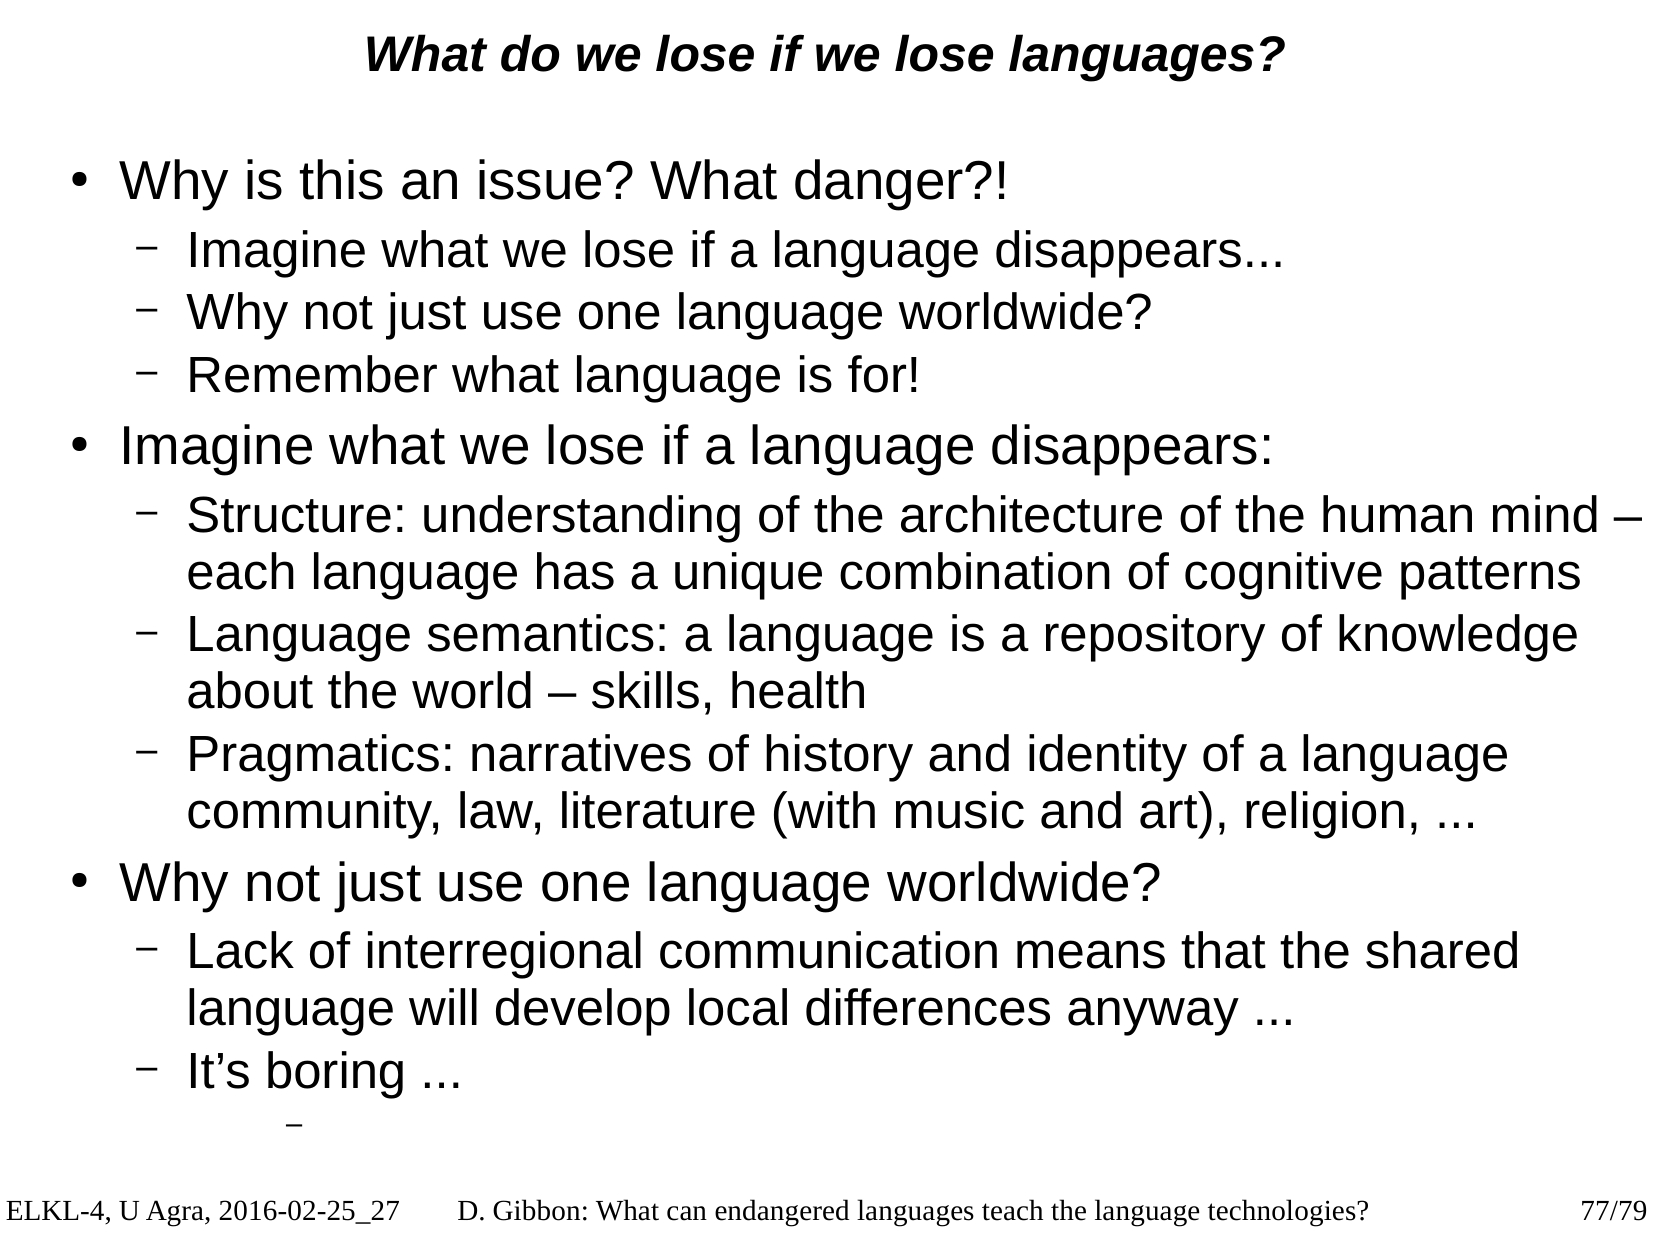

# What do we lose if we lose languages?
Why is this an issue? What danger?!
Imagine what we lose if a language disappears...
Why not just use one language worldwide?
Remember what language is for!
Imagine what we lose if a language disappears:
Structure: understanding of the architecture of the human mind – each language has a unique combination of cognitive patterns
Language semantics: a language is a repository of knowledge about the world – skills, health
Pragmatics: narratives of history and identity of a language community, law, literature (with music and art), religion, ...
Why not just use one language worldwide?
Lack of interregional communication means that the shared language will develop local differences anyway ...
It’s boring ...
ELKL-4, U Agra, 2016-02-25_27
D. Gibbon: What can endangered languages teach the language technologies?
77